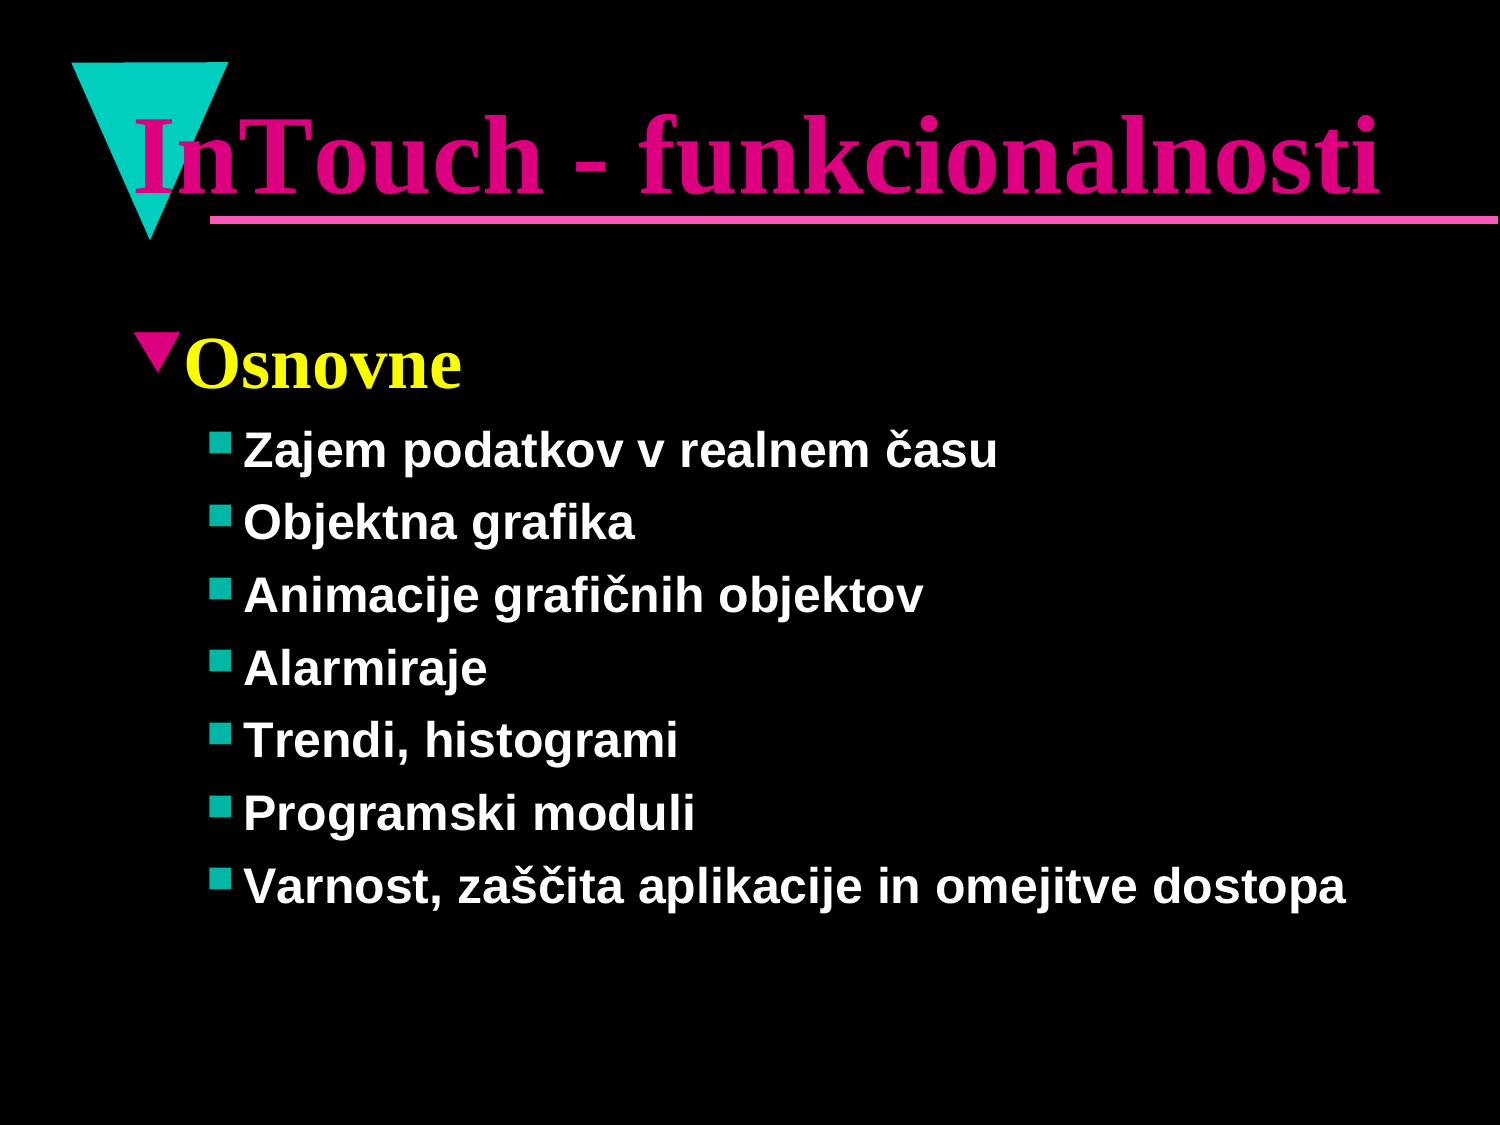

# InTouch - funkcionalnosti
Osnovne
Zajem podatkov v realnem času
Objektna grafika
Animacije grafičnih objektov
Alarmiraje
Trendi, histogrami
Programski moduli
Varnost, zaščita aplikacije in omejitve dostopa
17